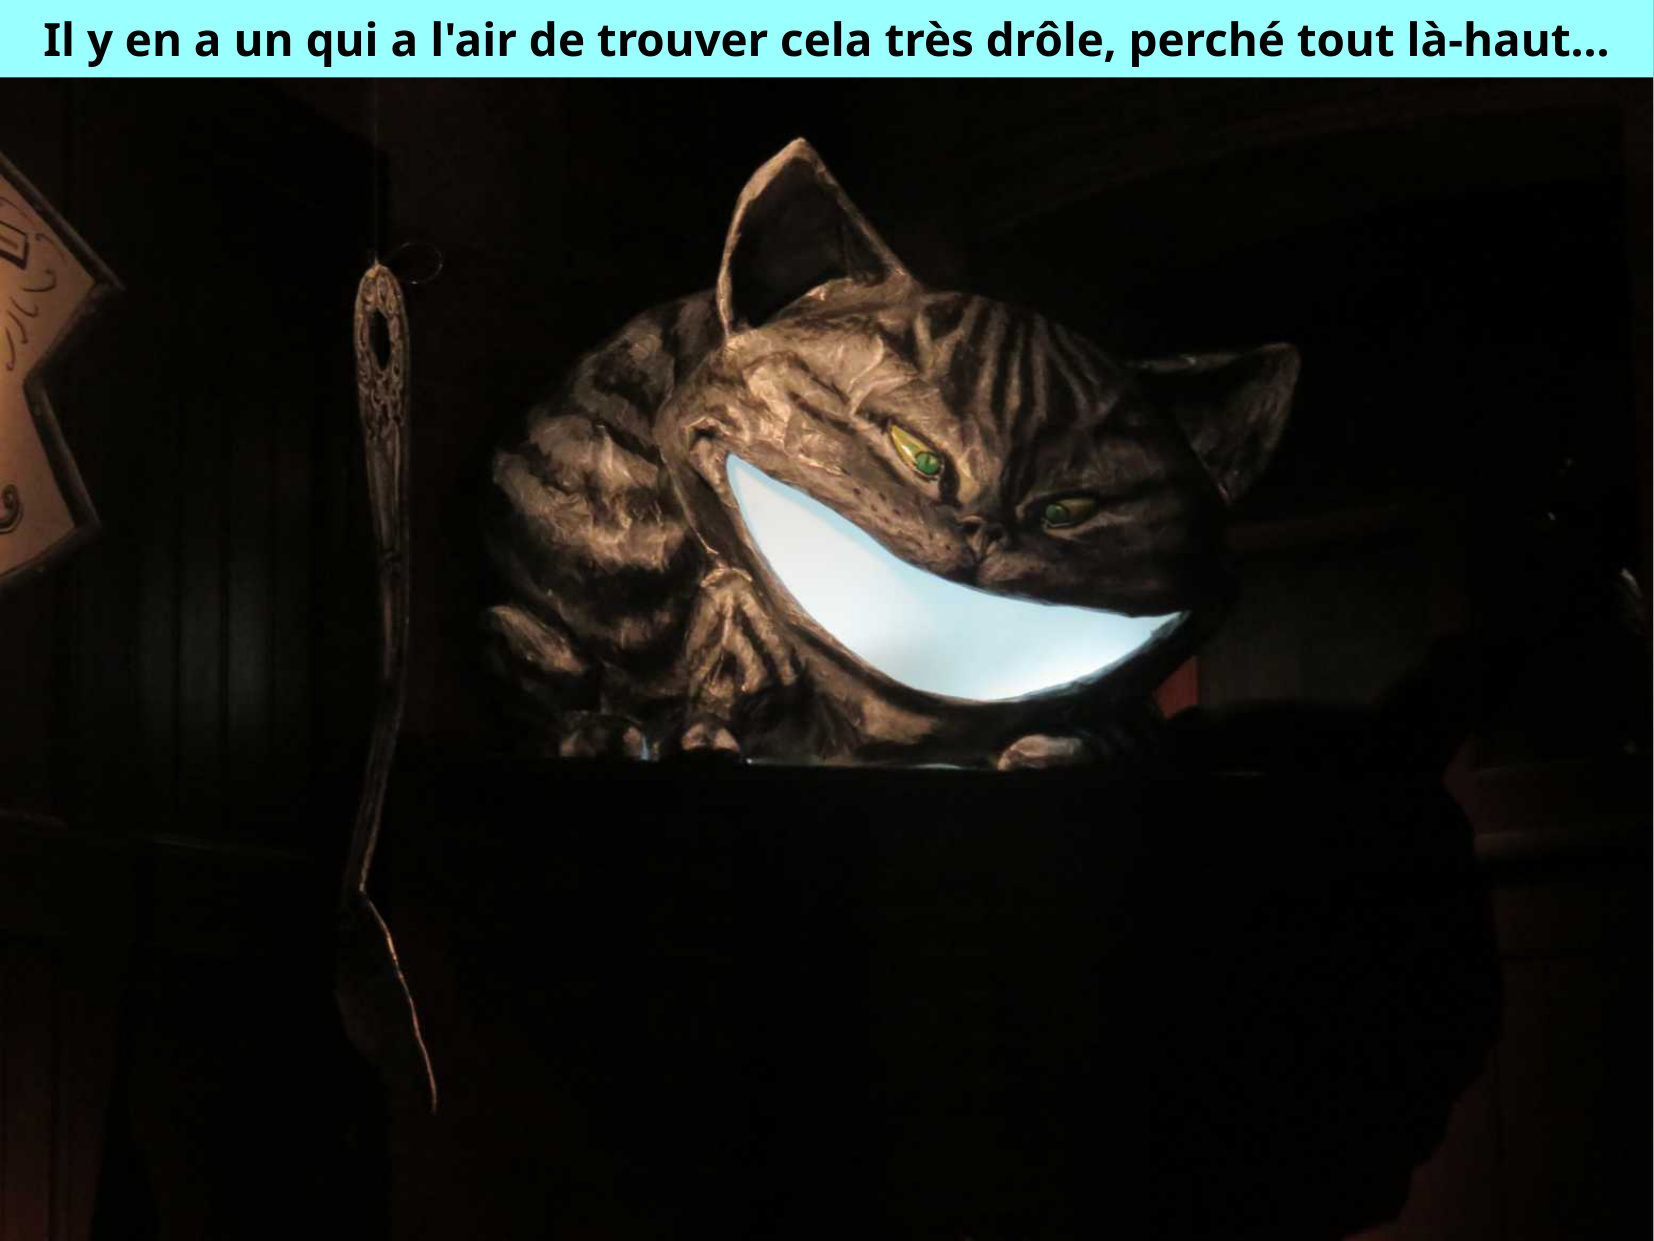

Il y en a un qui a l'air de trouver cela très drôle, perché tout là-haut...